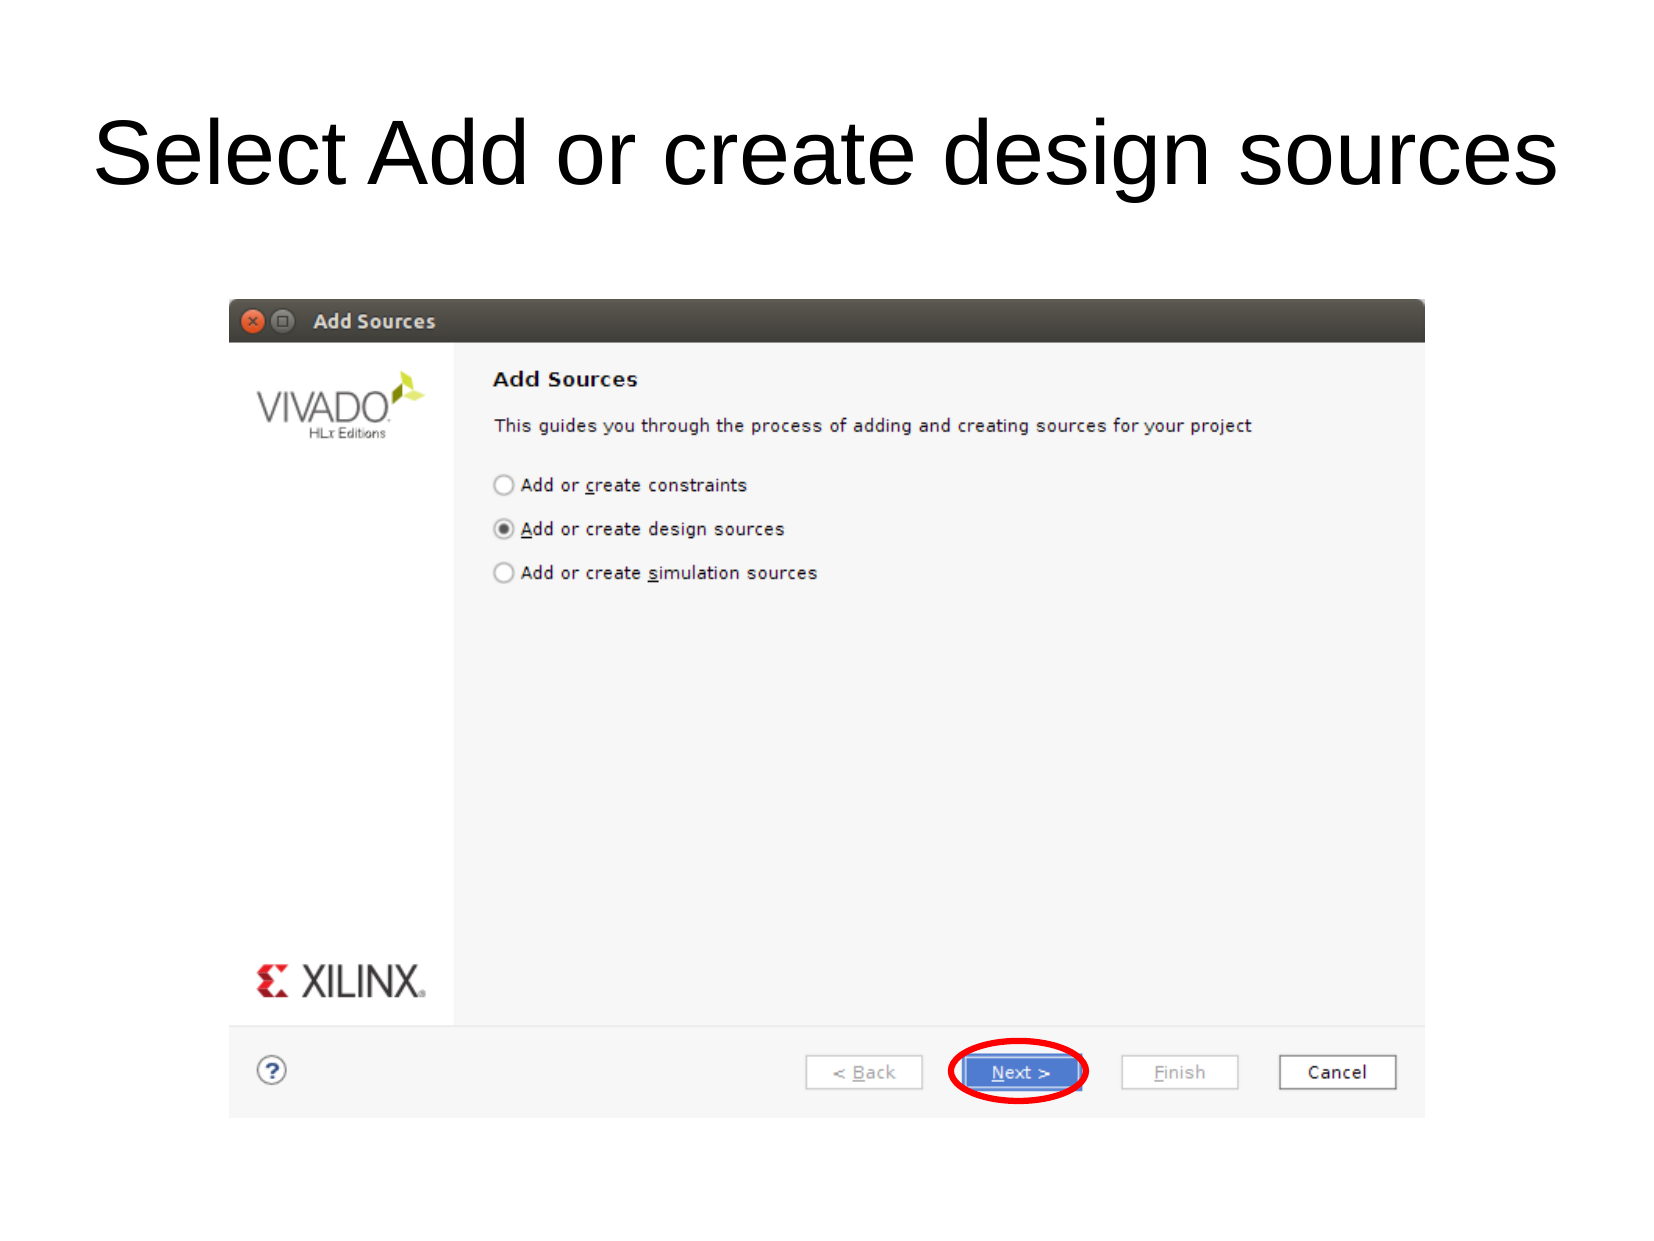

# Select Add or create design sources